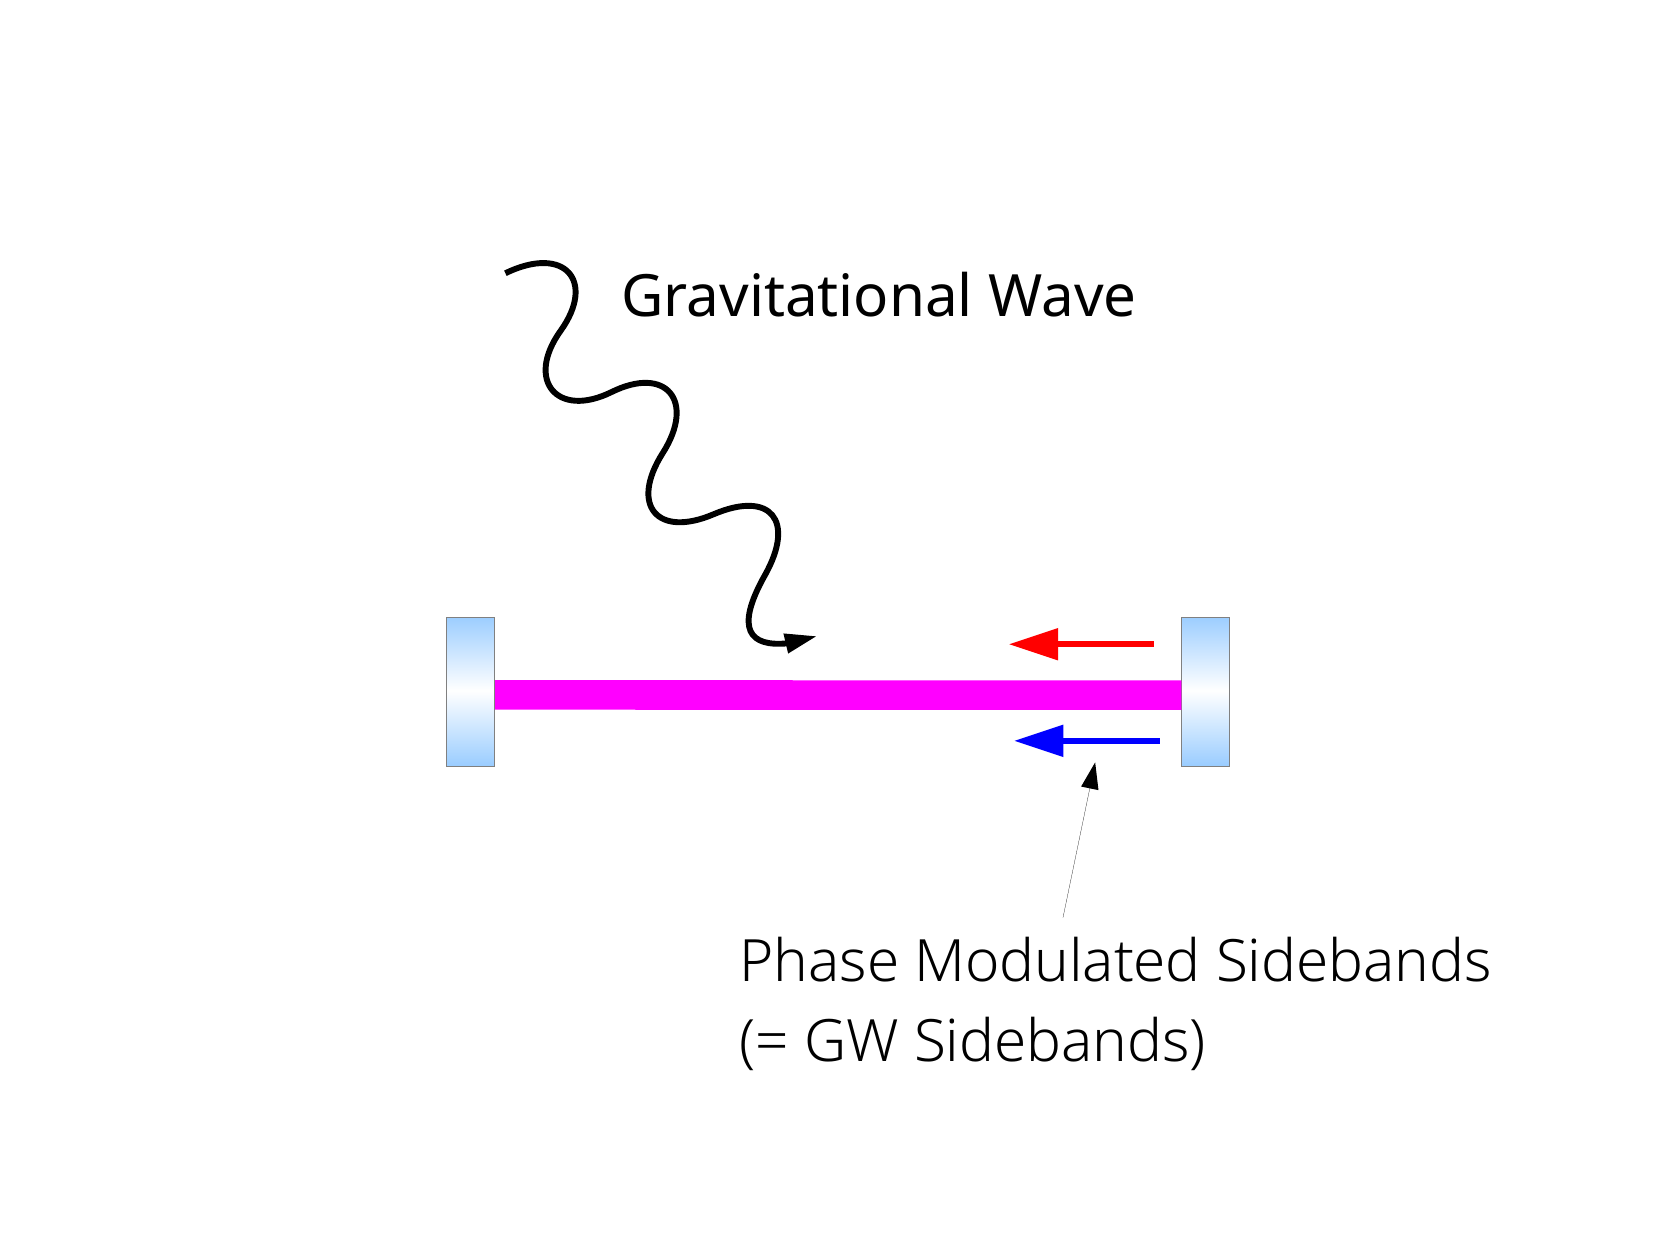

Gravitational Wave
Phase Modulated Sidebands
(= GW Sidebands)